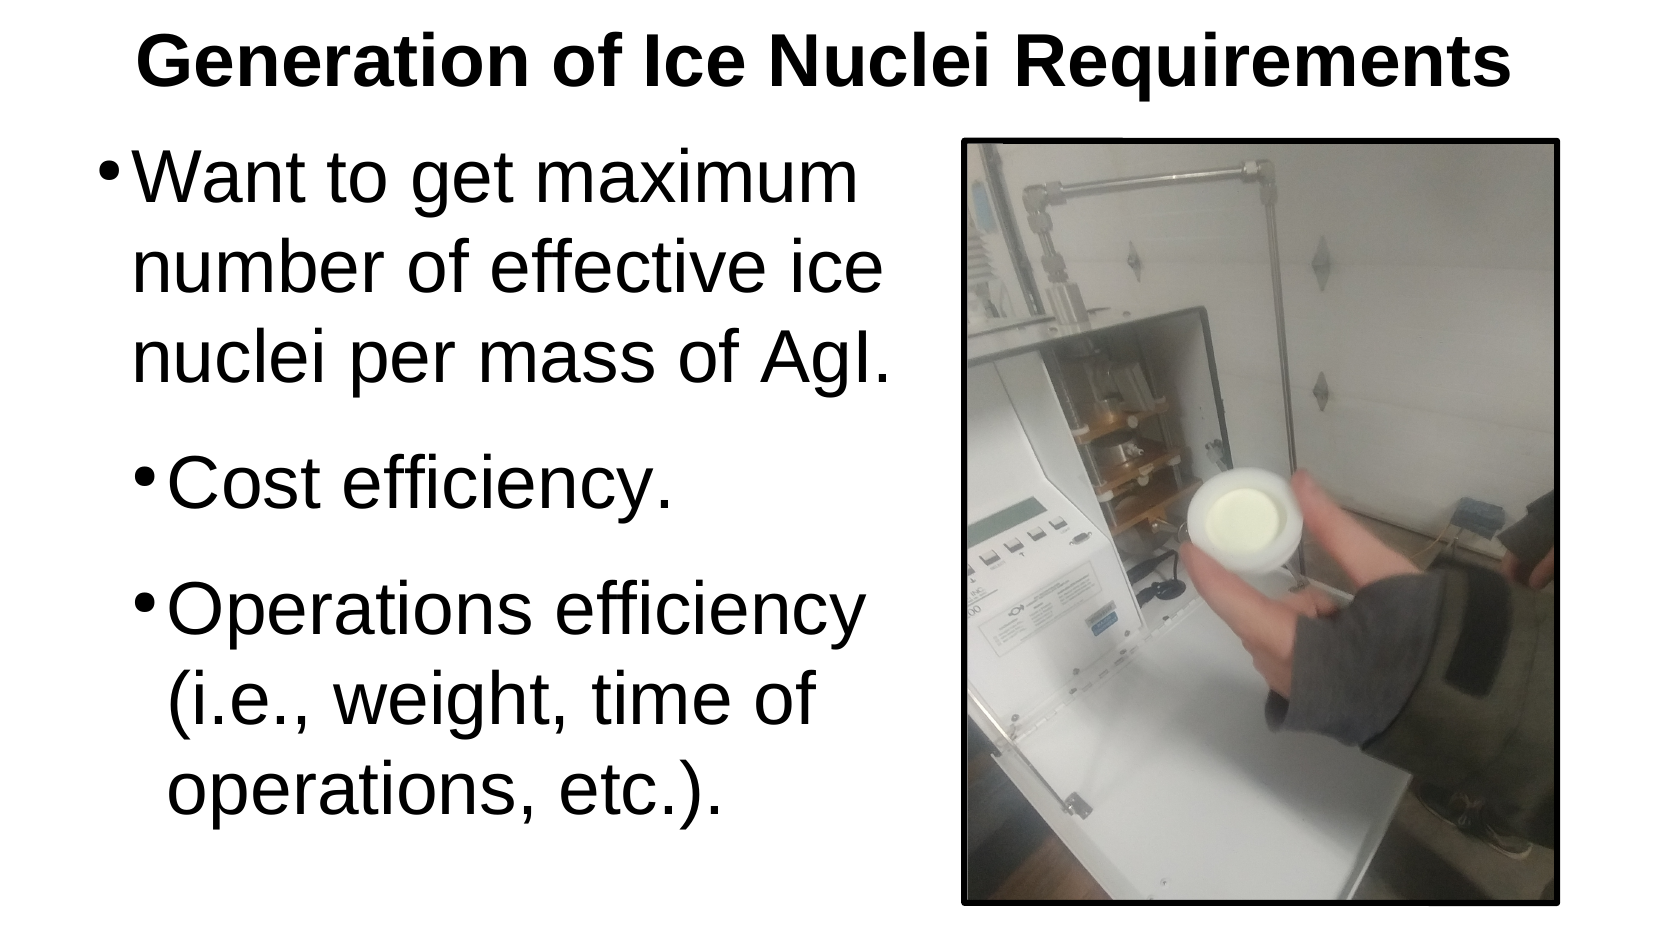

# Generation of Ice Nuclei Requirements
Want to get maximum number of effective ice nuclei per mass of AgI.
Cost efficiency.
Operations efficiency (i.e., weight, time of operations, etc.).